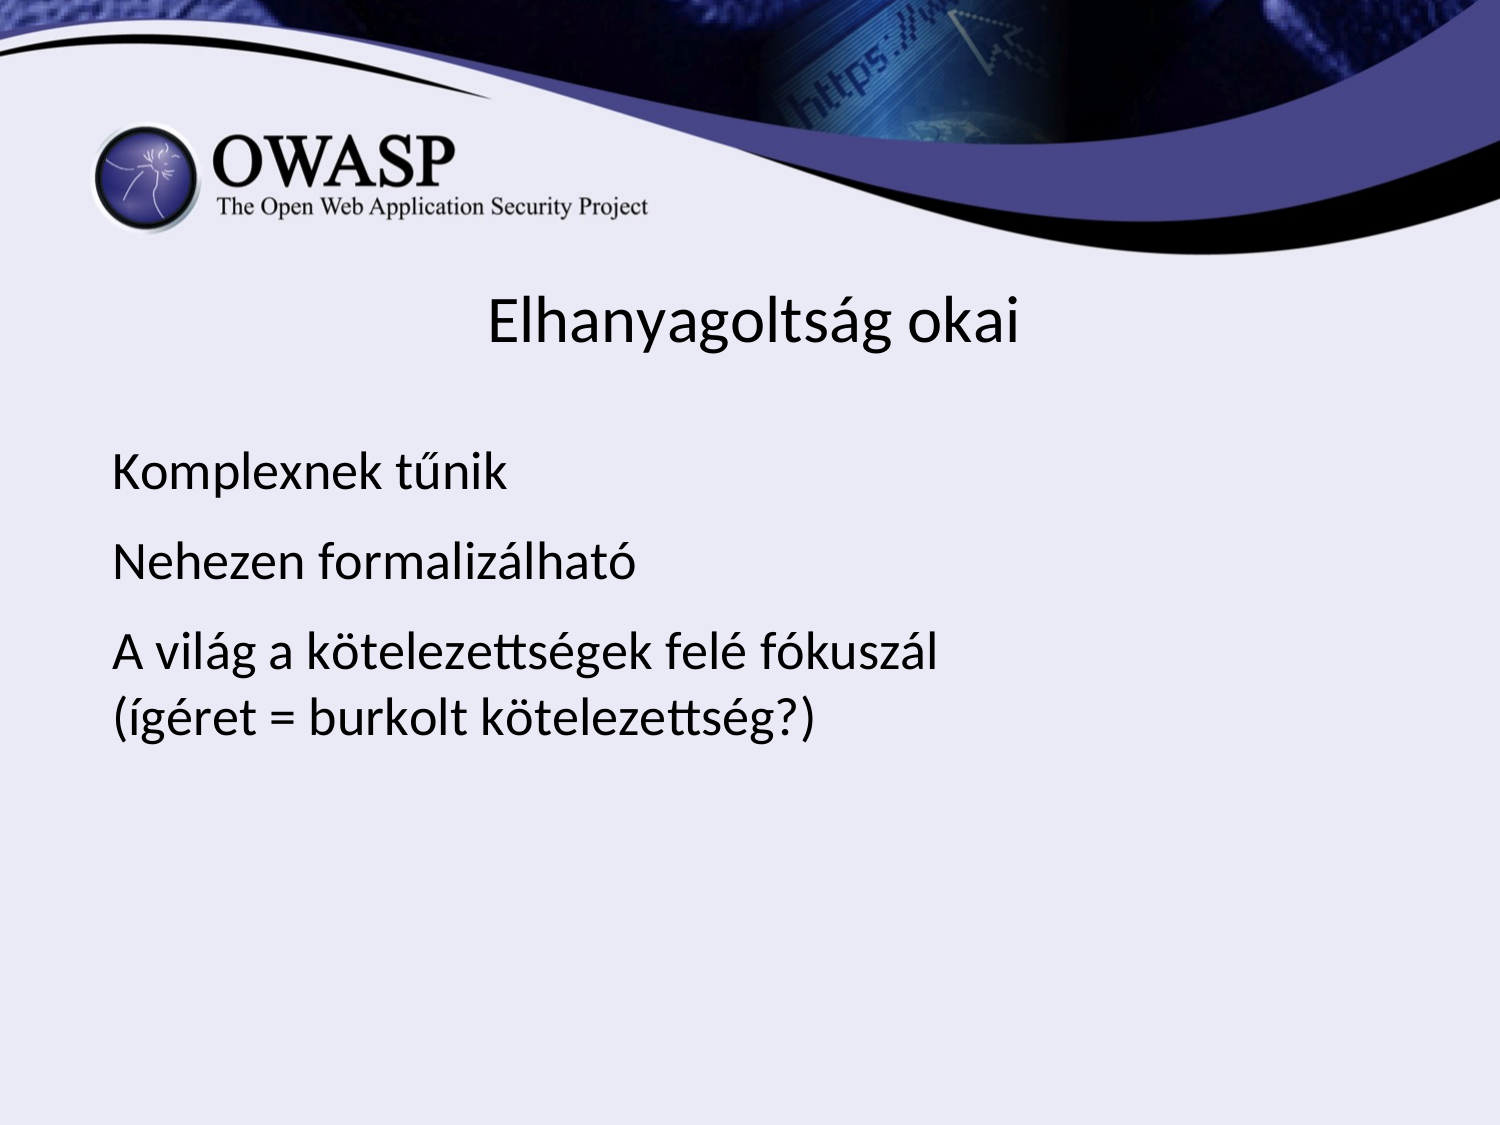

Elhanyagoltság okai
Komplexnek tűnik
Nehezen formalizálható
A világ a kötelezettségek felé fókuszál
(ígéret = burkolt kötelezettség?)